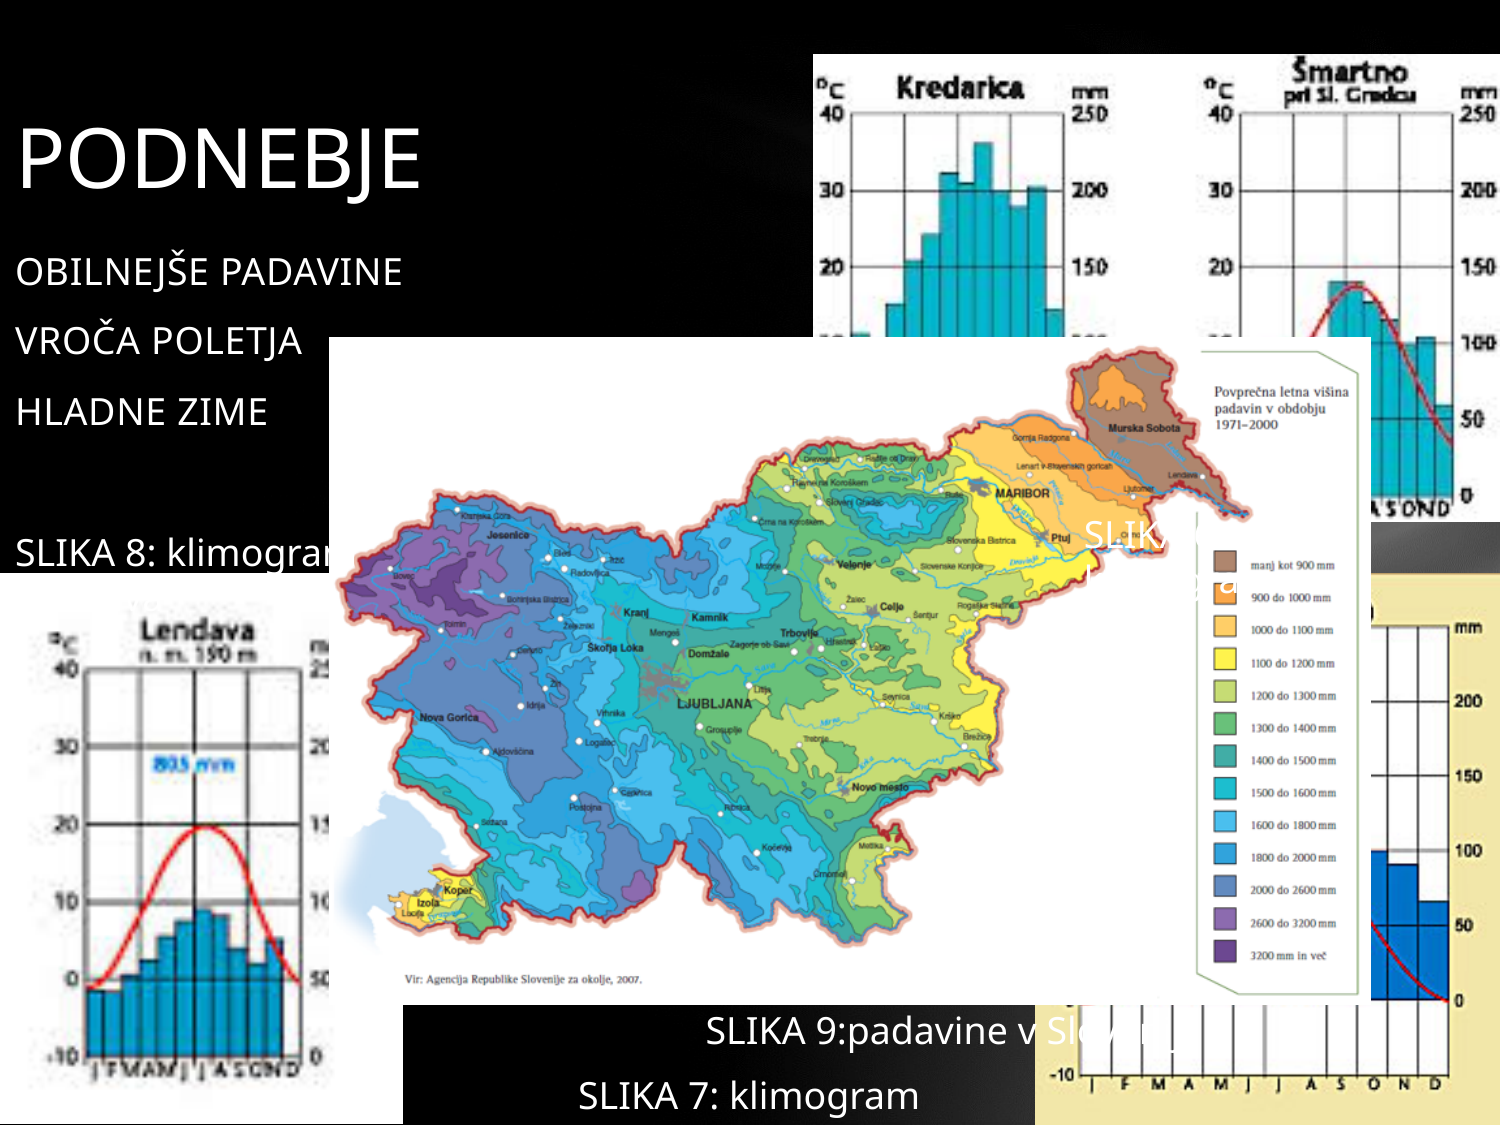

PODNEBJE
# OBILNEJŠE PADAVINE
VROČA POLETJA
HLADNE ZIME
SLIKA 6: klimograma
SLIKA 8: klimogram Lendava
SLIKA 9:padavine v Sloveniji
SLIKA 7: klimogram Maribor